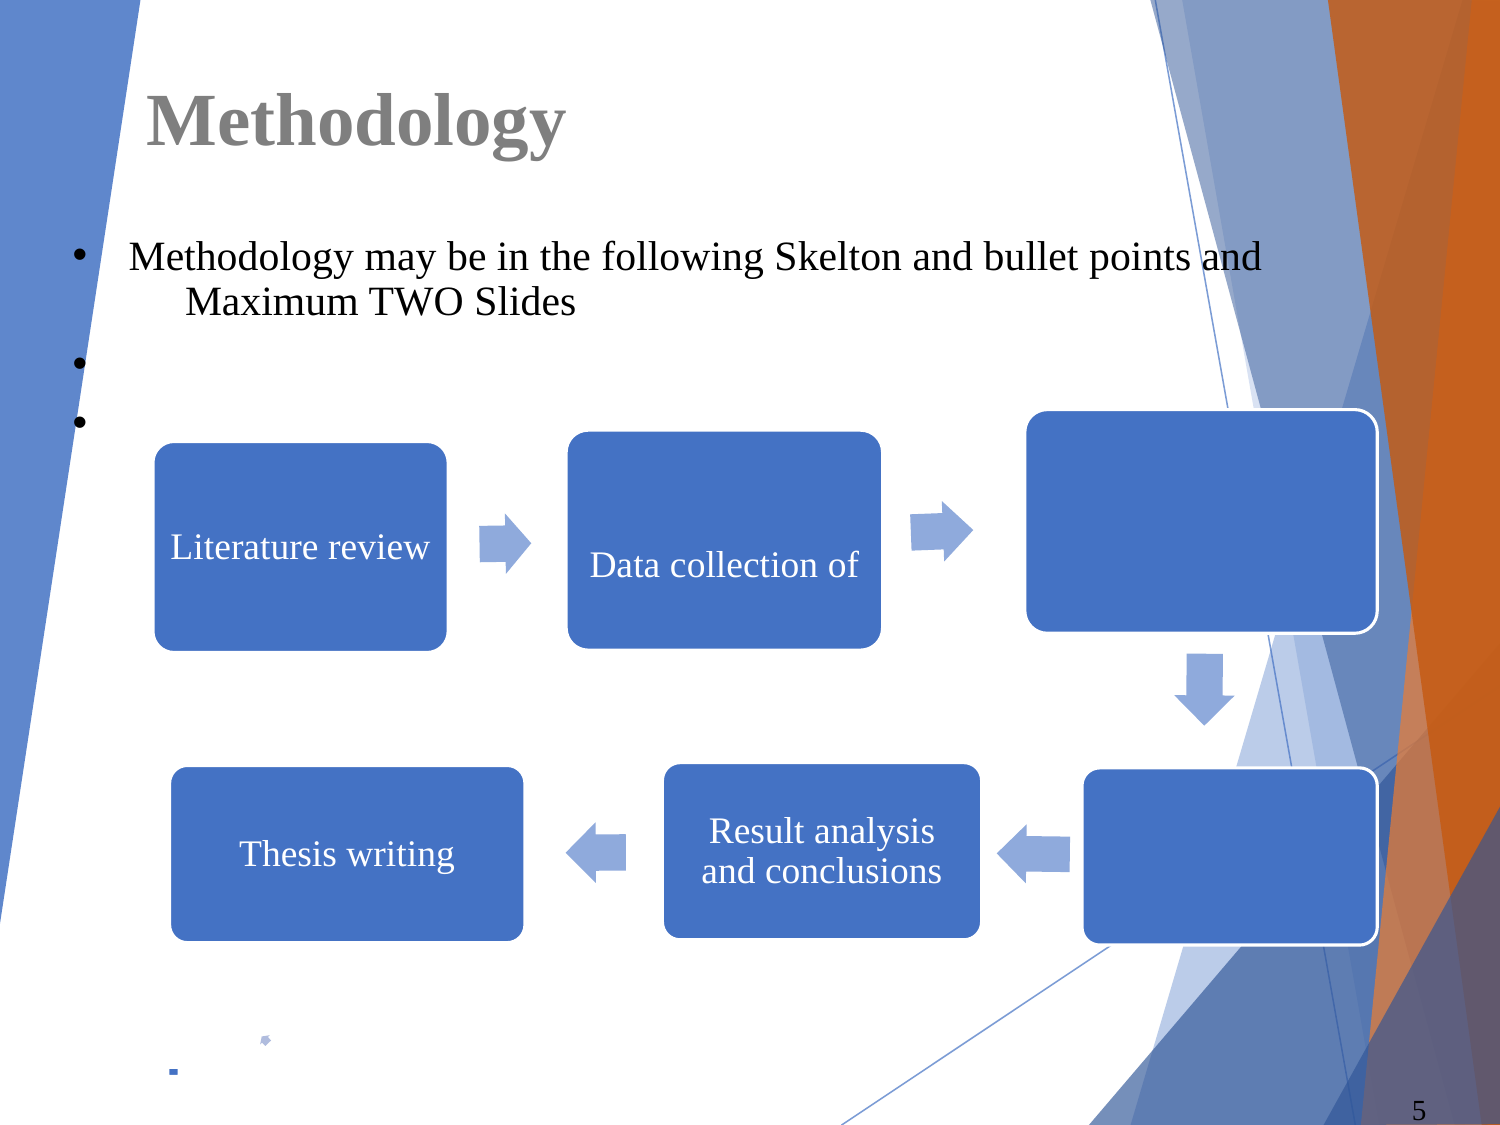

# Methodology
Methodology may be in the following Skelton and bullet points and Maximum TWO Slides
Data collection of
Literature review
Result analysis and conclusions
Thesis writing